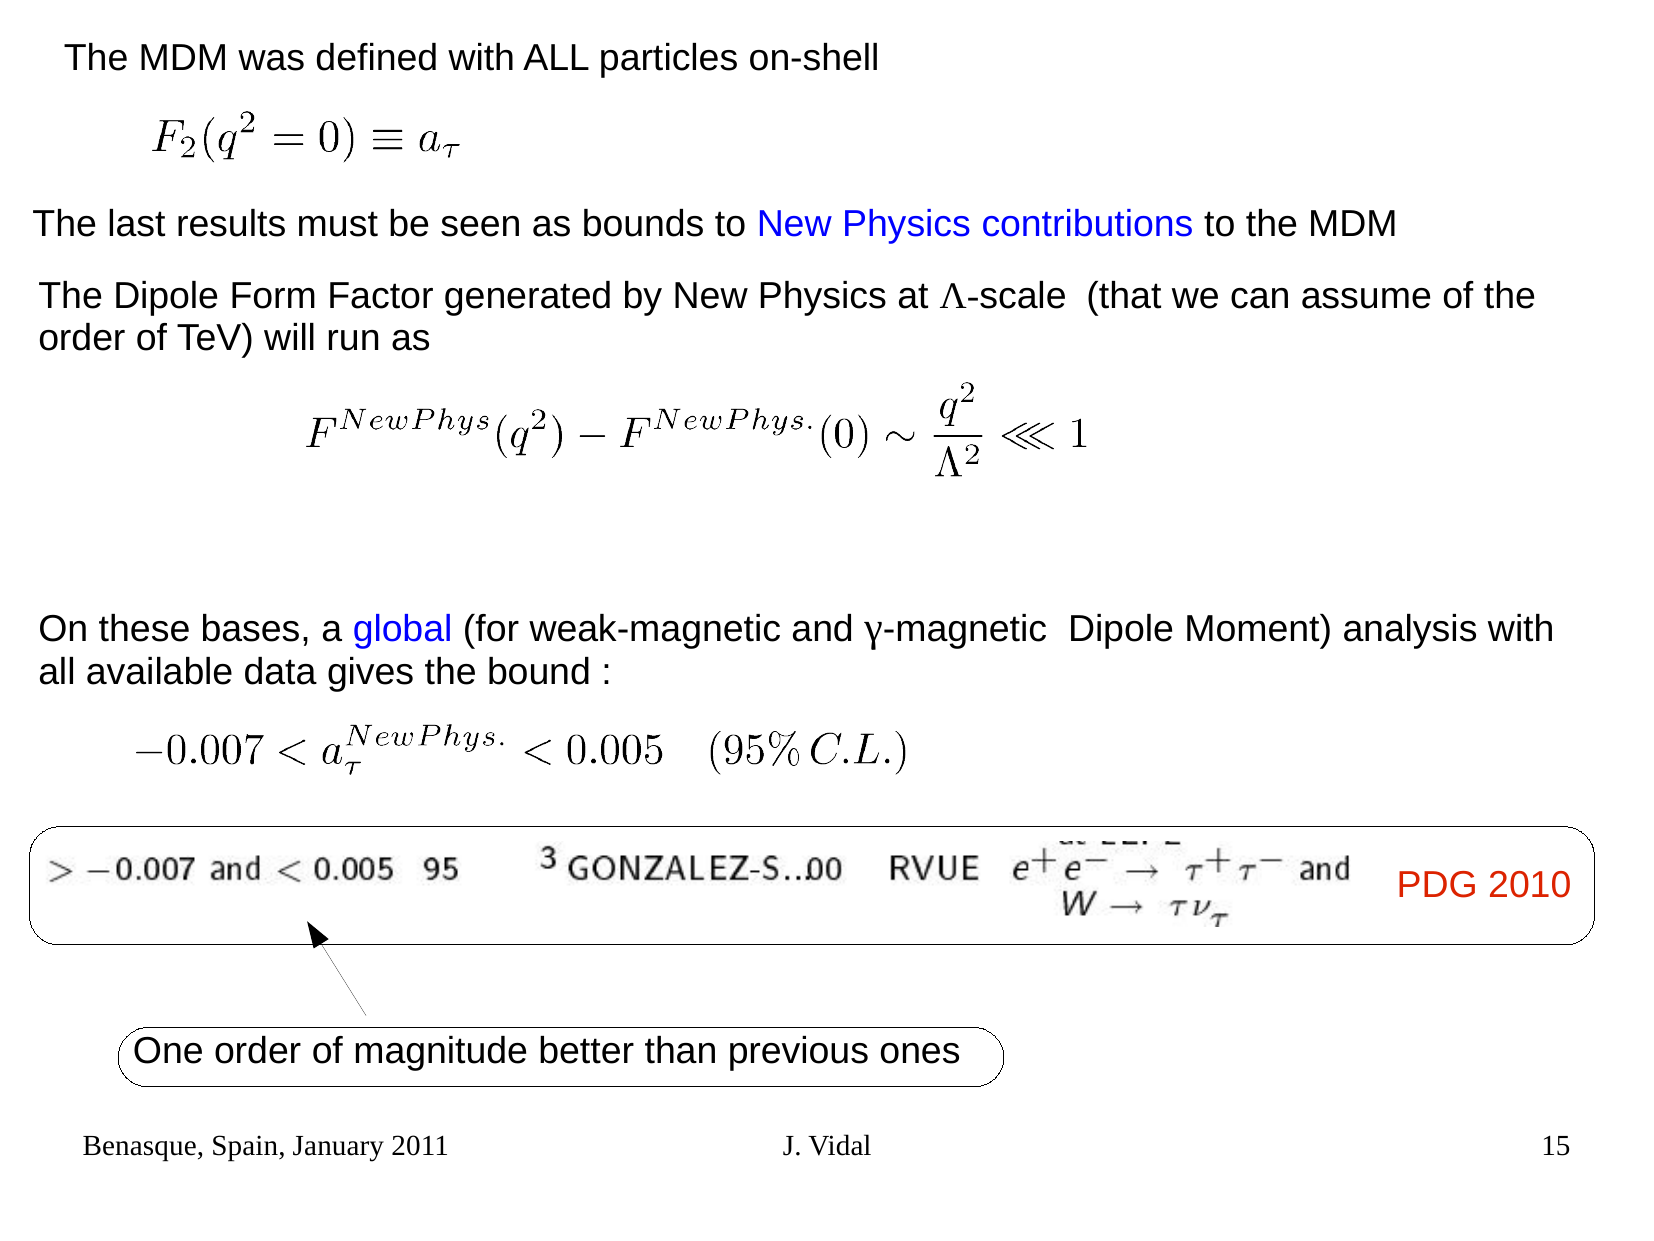

The MDM was defined with ALL particles on-shell
The last results must be seen as bounds to New Physics contributions to the MDM
The Dipole Form Factor generated by New Physics at Λ-scale (that we can assume of the order of TeV) will run as
On these bases, a global (for weak-magnetic and γ-magnetic Dipole Moment) analysis with all available data gives the bound :
PDG 2010
One order of magnitude better than previous ones
Benasque, Spain, January 2011
J. Vidal
15